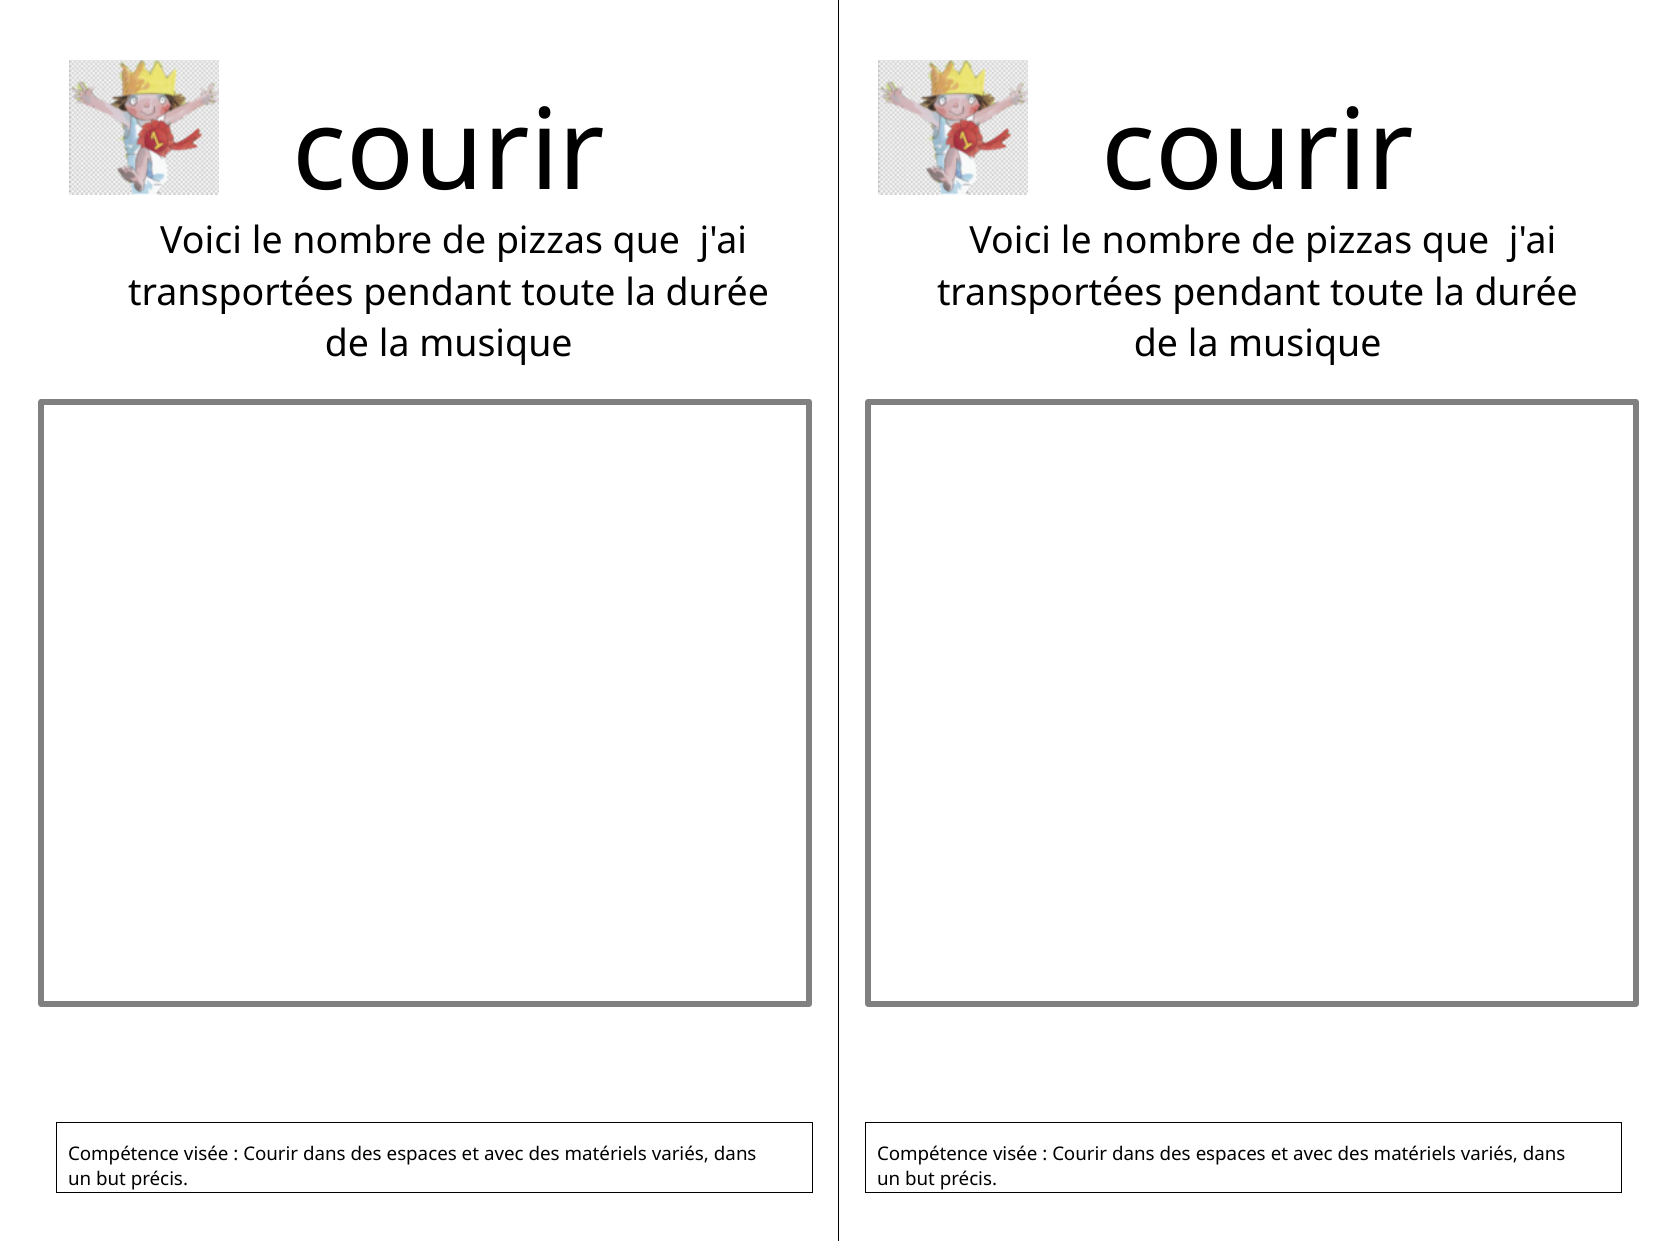

courir
courir
 Voici le nombre de pizzas que j'ai transportées pendant toute la durée de la musique
 Voici le nombre de pizzas que j'ai transportées pendant toute la durée de la musique
Compétence visée : Courir dans des espaces et avec des matériels variés, dans un but précis.
Compétence visée : Courir dans des espaces et avec des matériels variés, dans un but précis.